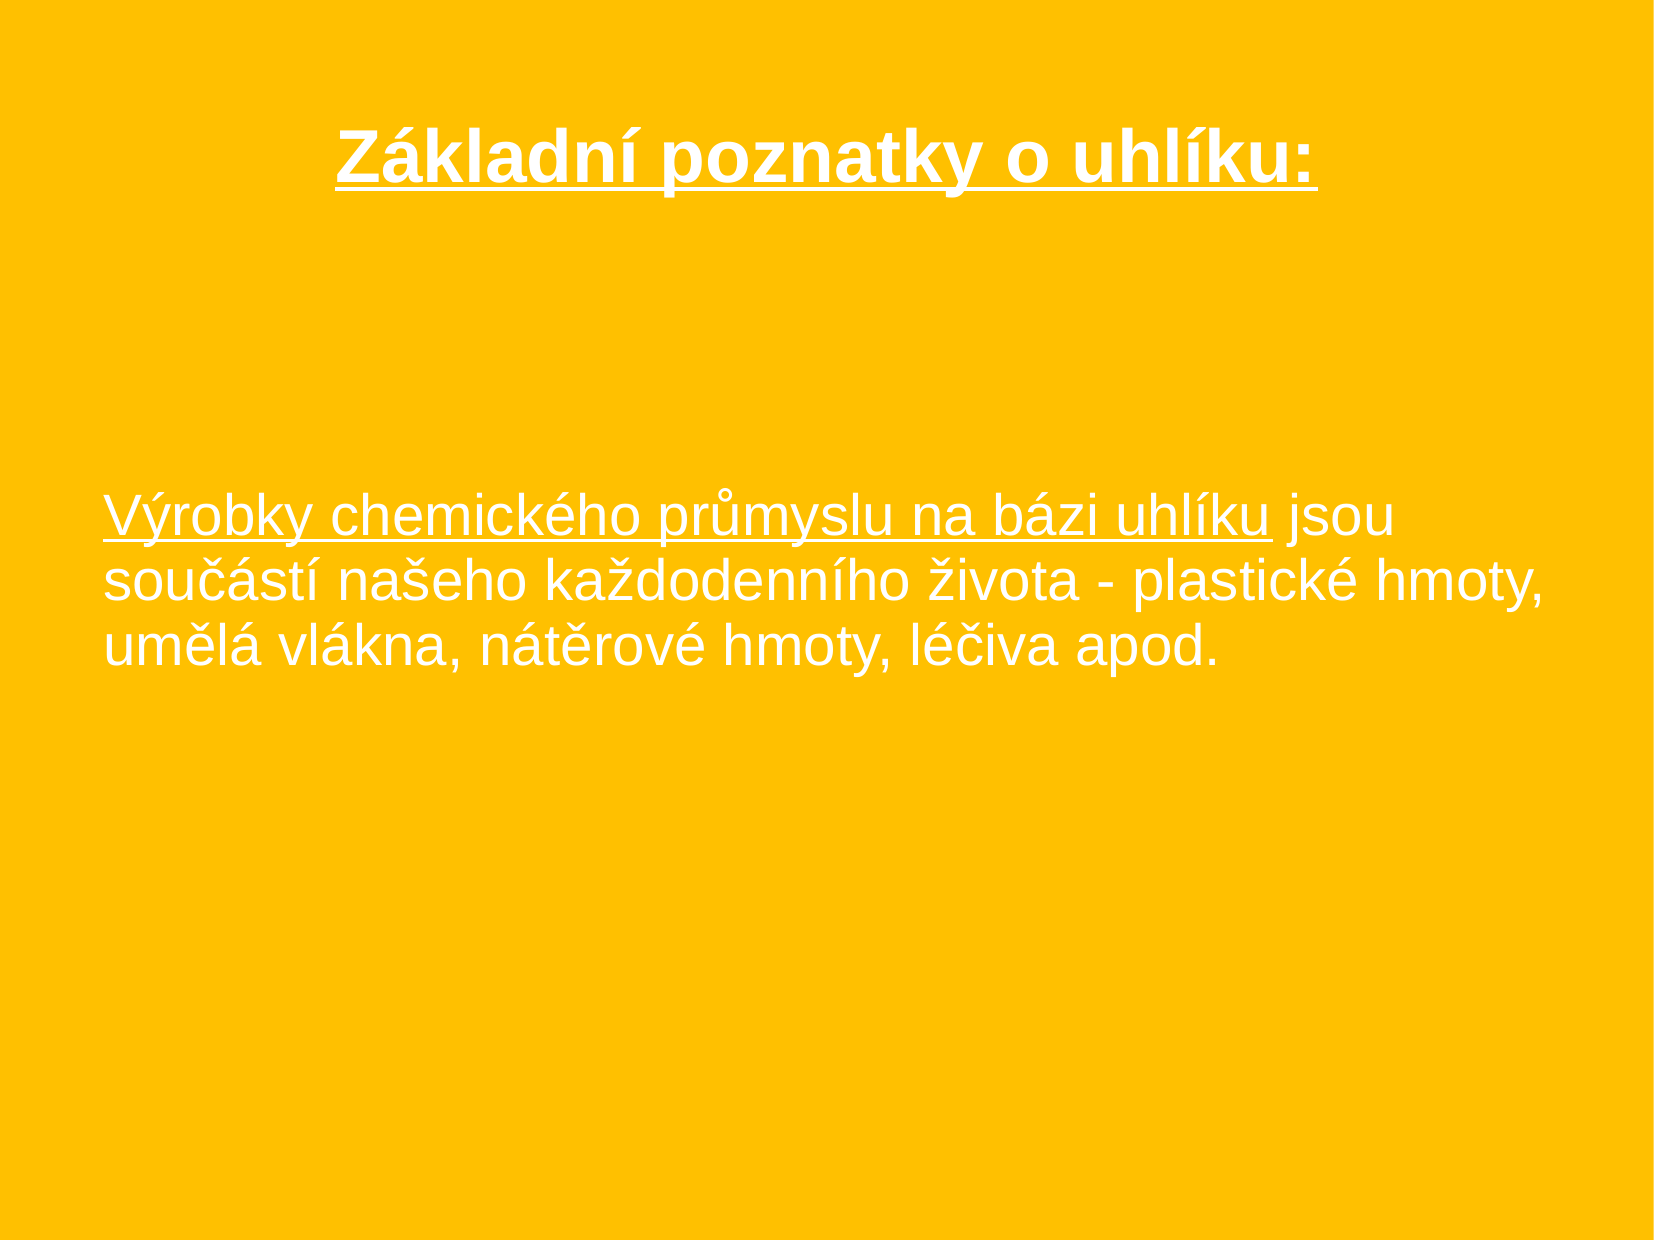

# Základní poznatky o uhlíku:
Výrobky chemického průmyslu na bázi uhlíku jsou součástí našeho každodenního života - plastické hmoty, umělá vlákna, nátěrové hmoty, léčiva apod.